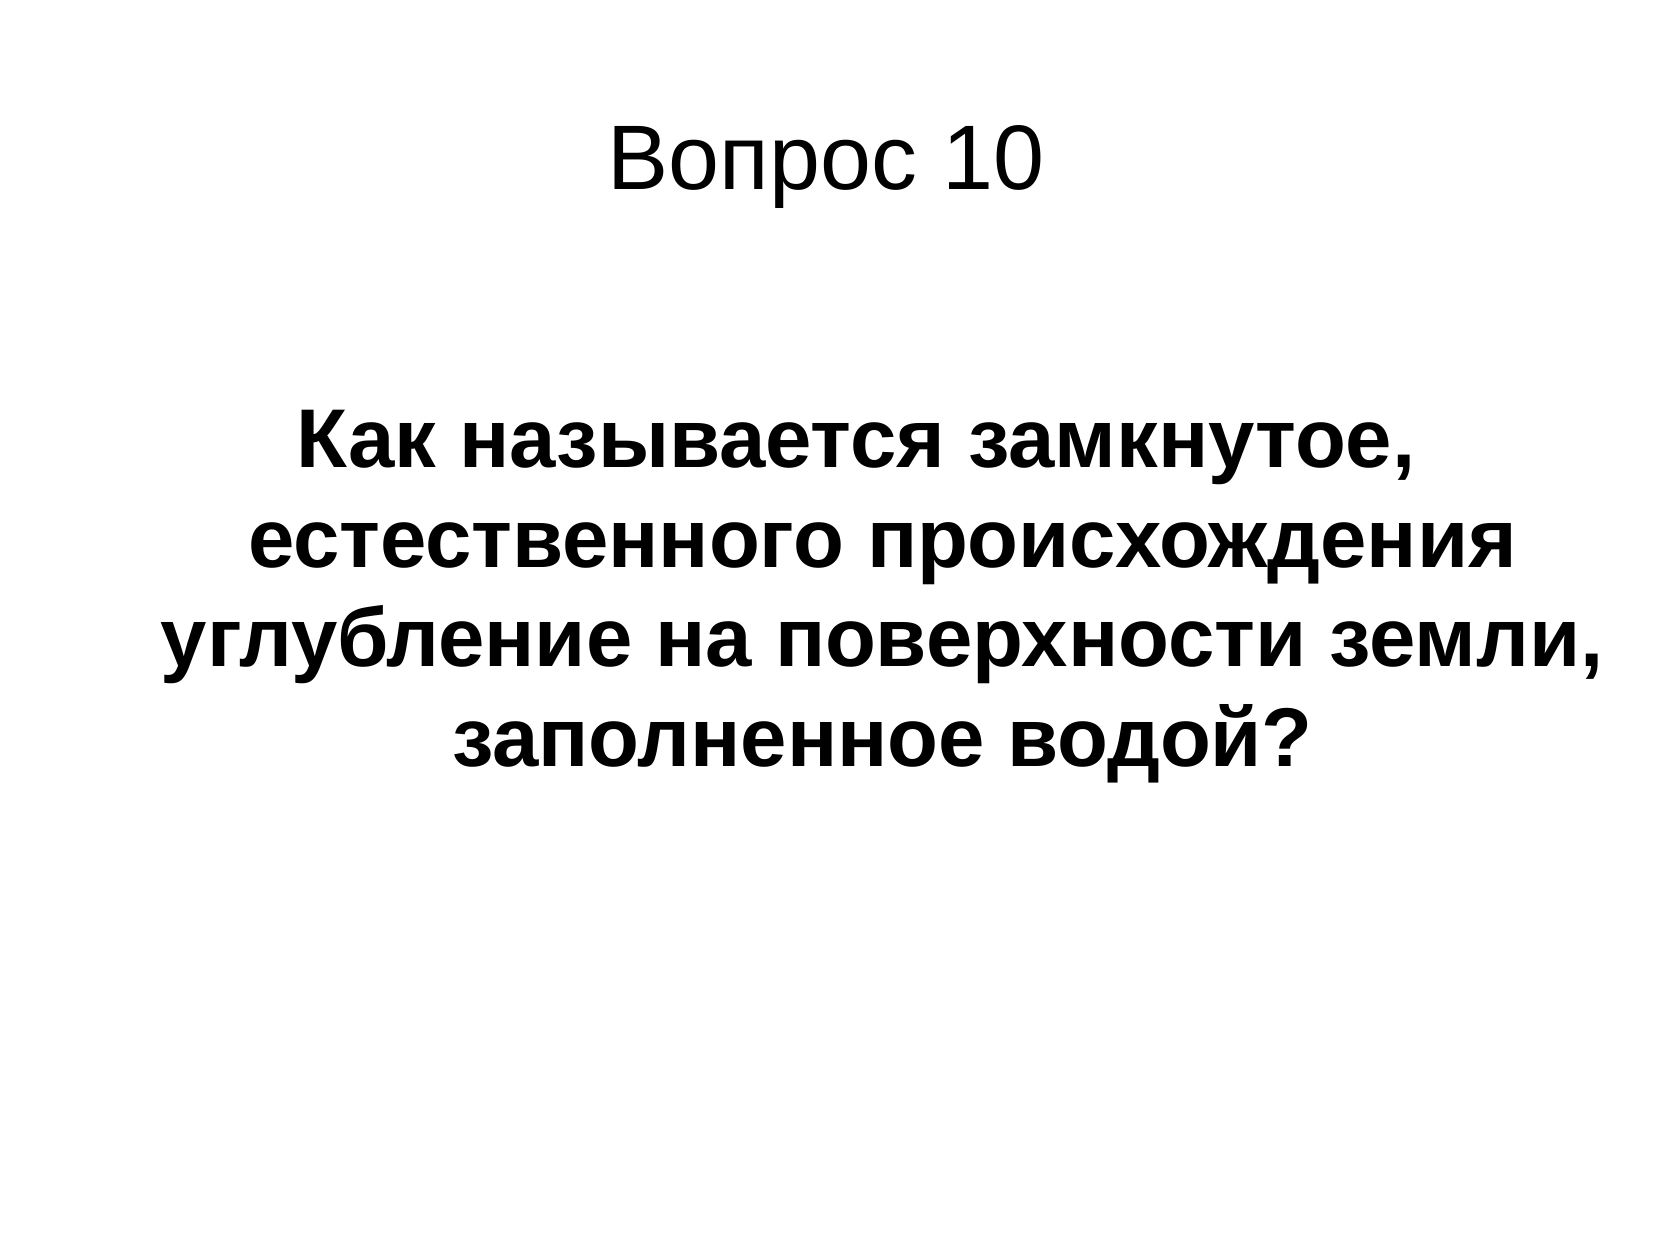

# Вопрос 10
Как называется замкнутое, естественного происхождения углубление на поверхности земли, заполненное водой?